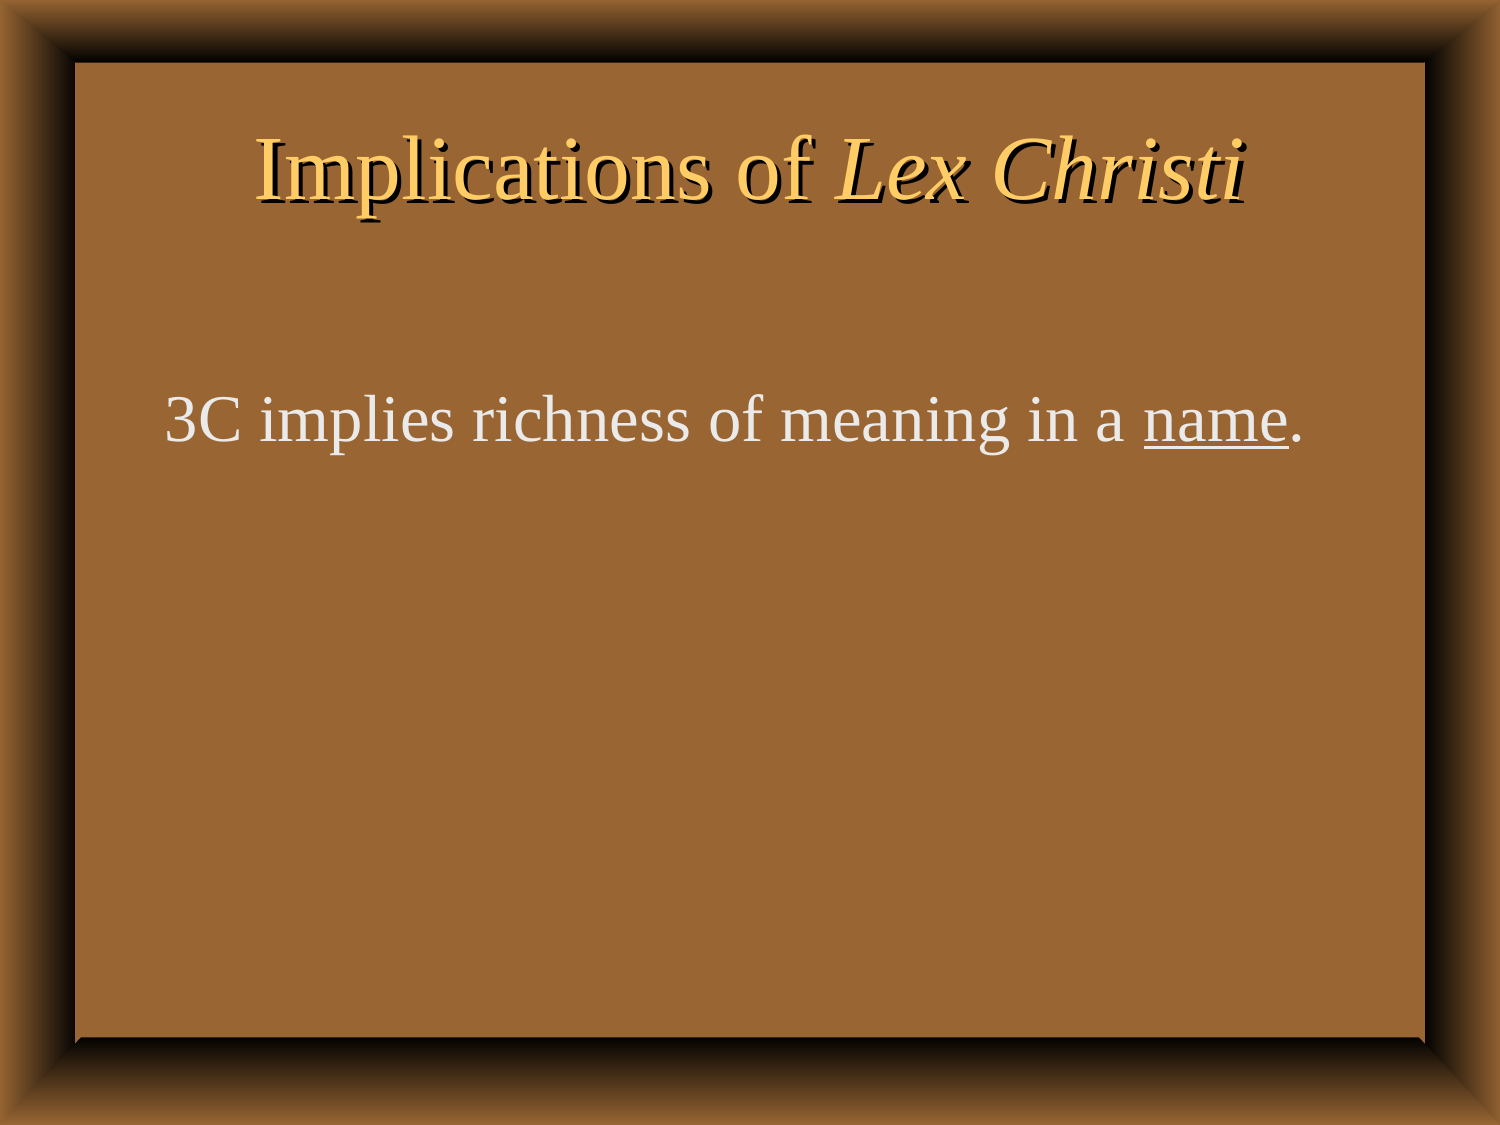

# Implications of Lex Christi
3C implies richness of meaning in a name.